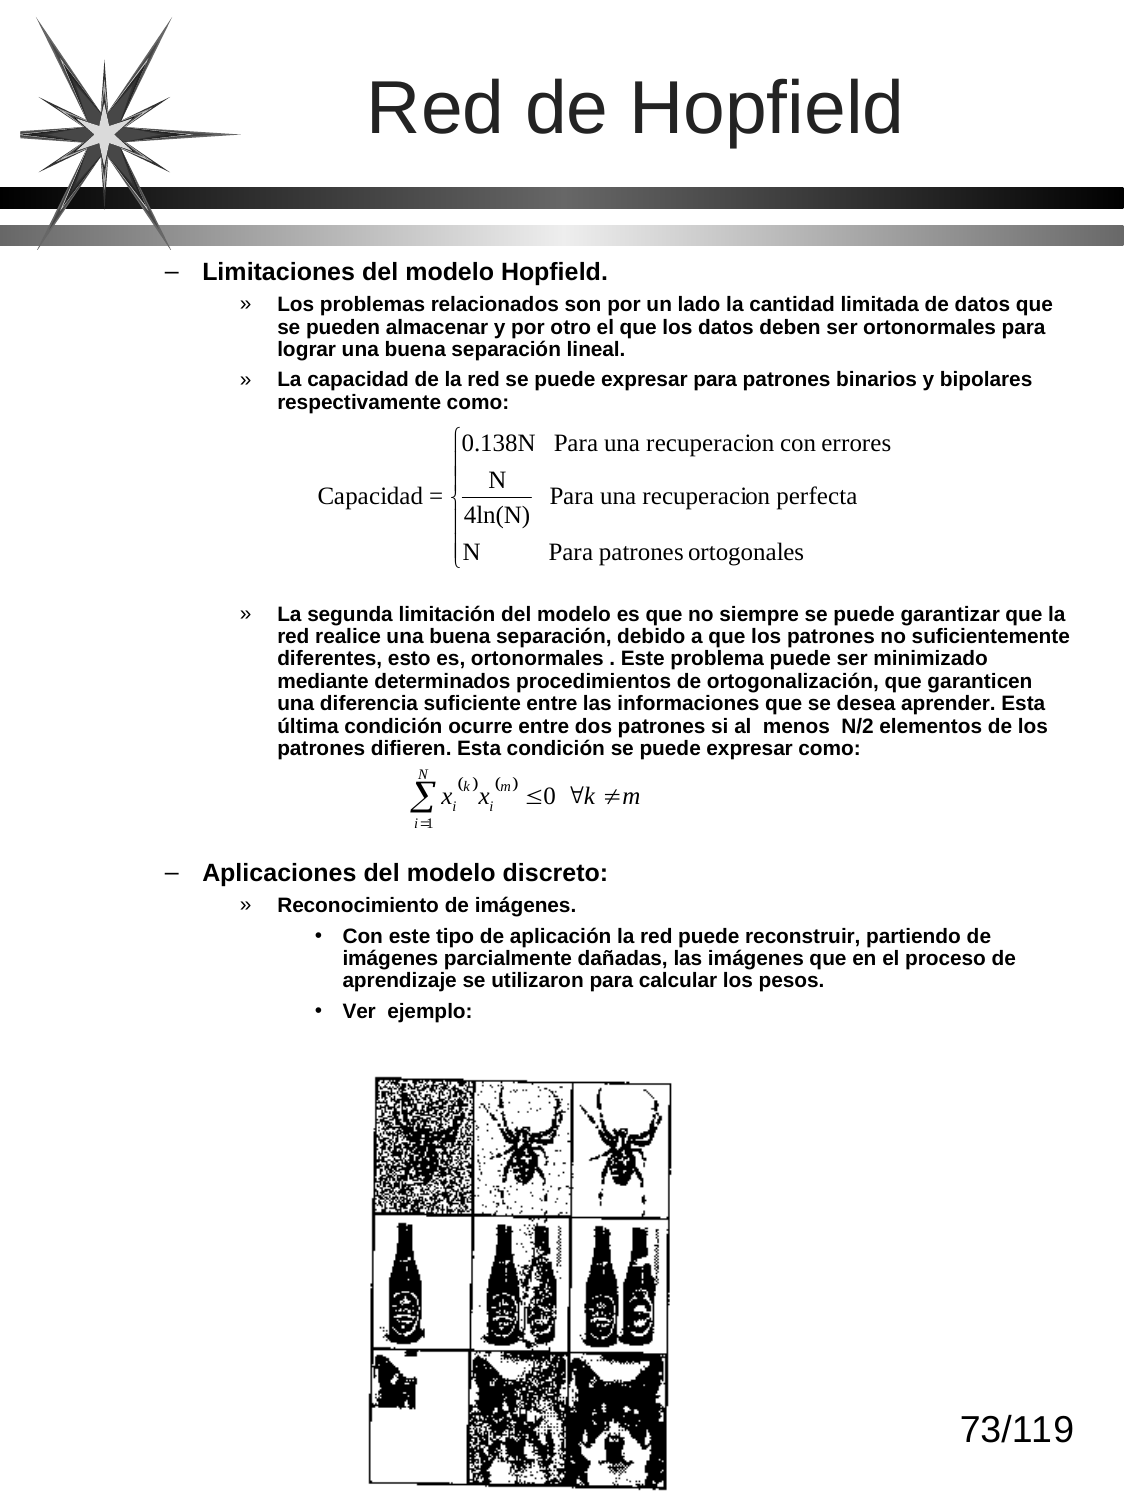

# Red de Hopfield
Limitaciones del modelo Hopfield.
Los problemas relacionados son por un lado la cantidad limitada de datos que se pueden almacenar y por otro el que los datos deben ser ortonormales para lograr una buena separación lineal.
La capacidad de la red se puede expresar para patrones binarios y bipolares respectivamente como:
La segunda limitación del modelo es que no siempre se puede garantizar que la red realice una buena separación, debido a que los patrones no suficientemente diferentes, esto es, ortonormales . Este problema puede ser minimizado mediante determinados procedimientos de ortogonalización, que garanticen una diferencia suficiente entre las informaciones que se desea aprender. Esta última condición ocurre entre dos patrones si al menos N/2 elementos de los patrones difieren. Esta condición se puede expresar como:
Aplicaciones del modelo discreto:
Reconocimiento de imágenes.
Con este tipo de aplicación la red puede reconstruir, partiendo de imágenes parcialmente dañadas, las imágenes que en el proceso de aprendizaje se utilizaron para calcular los pesos.
Ver ejemplo: